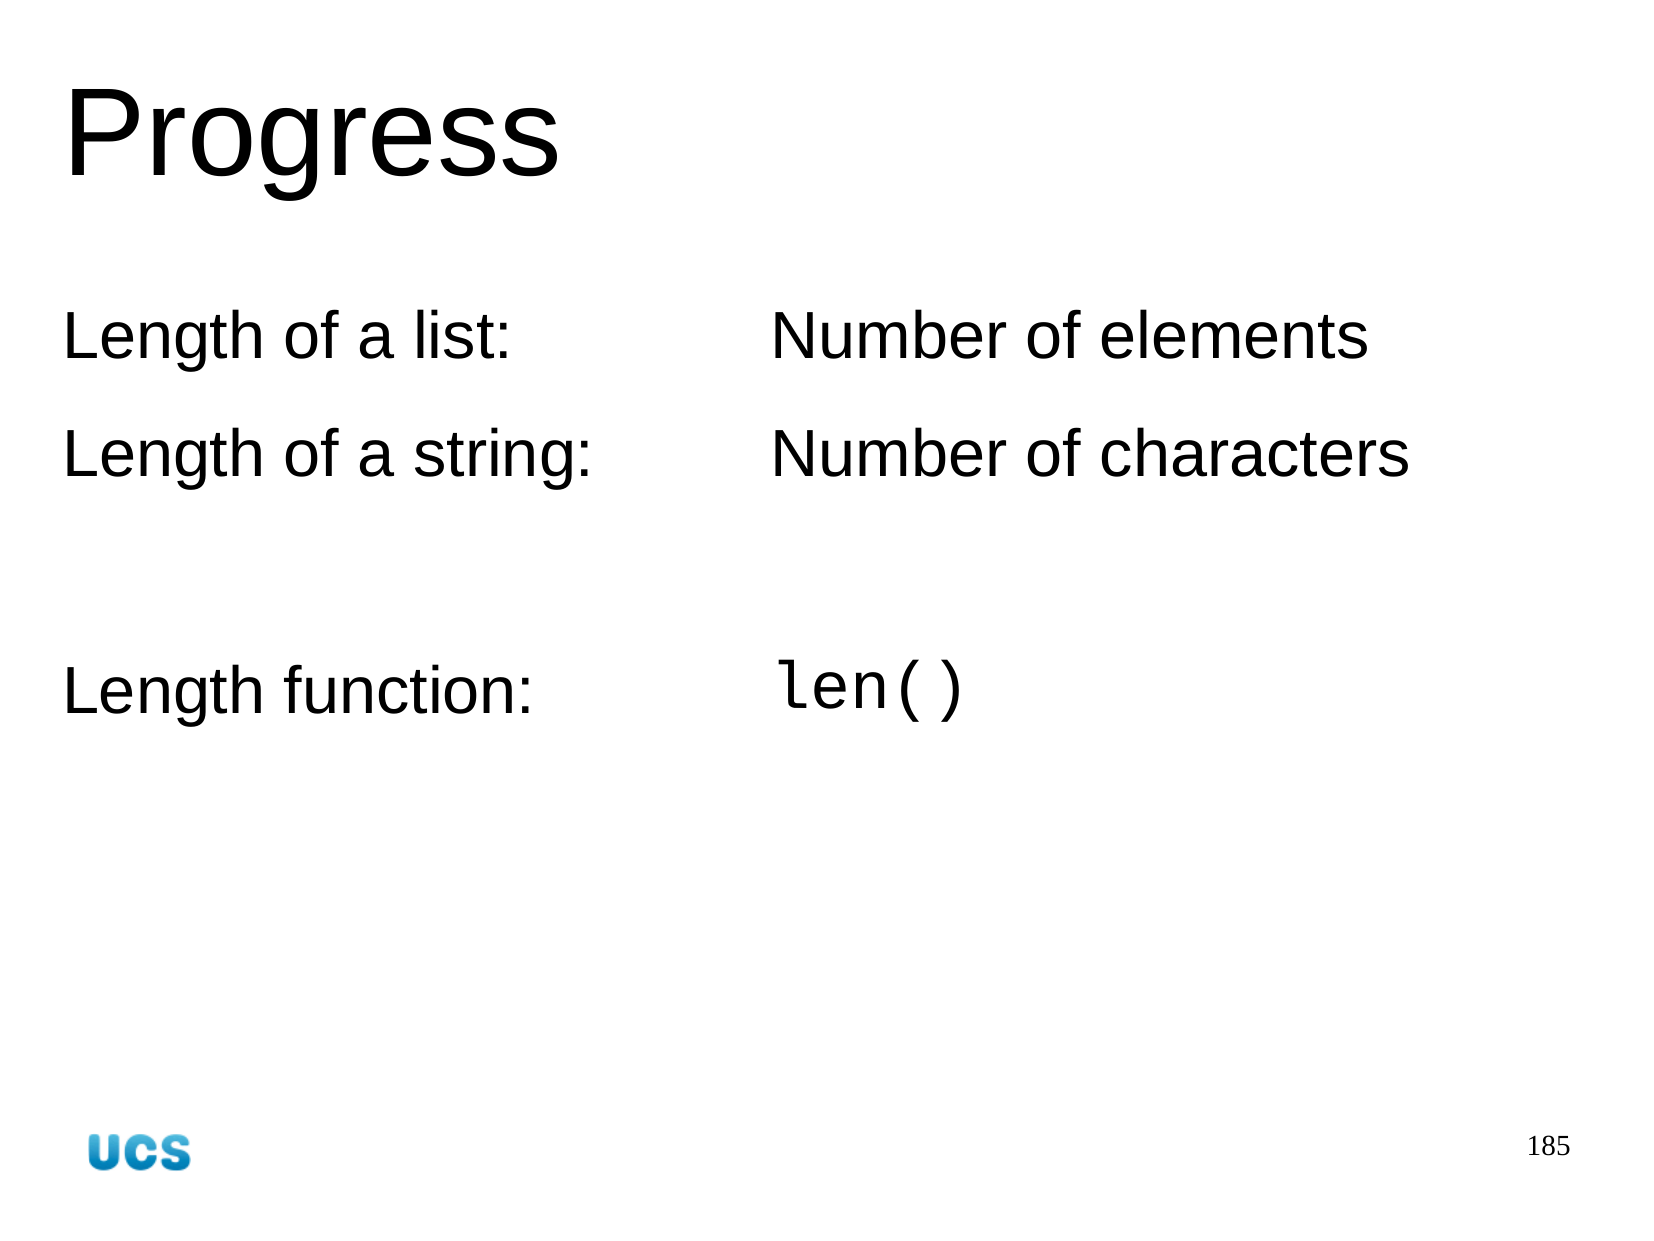

Progress
Length of a list:
Number of elements
Length of a string:
Number of characters
Length function:
len()
185